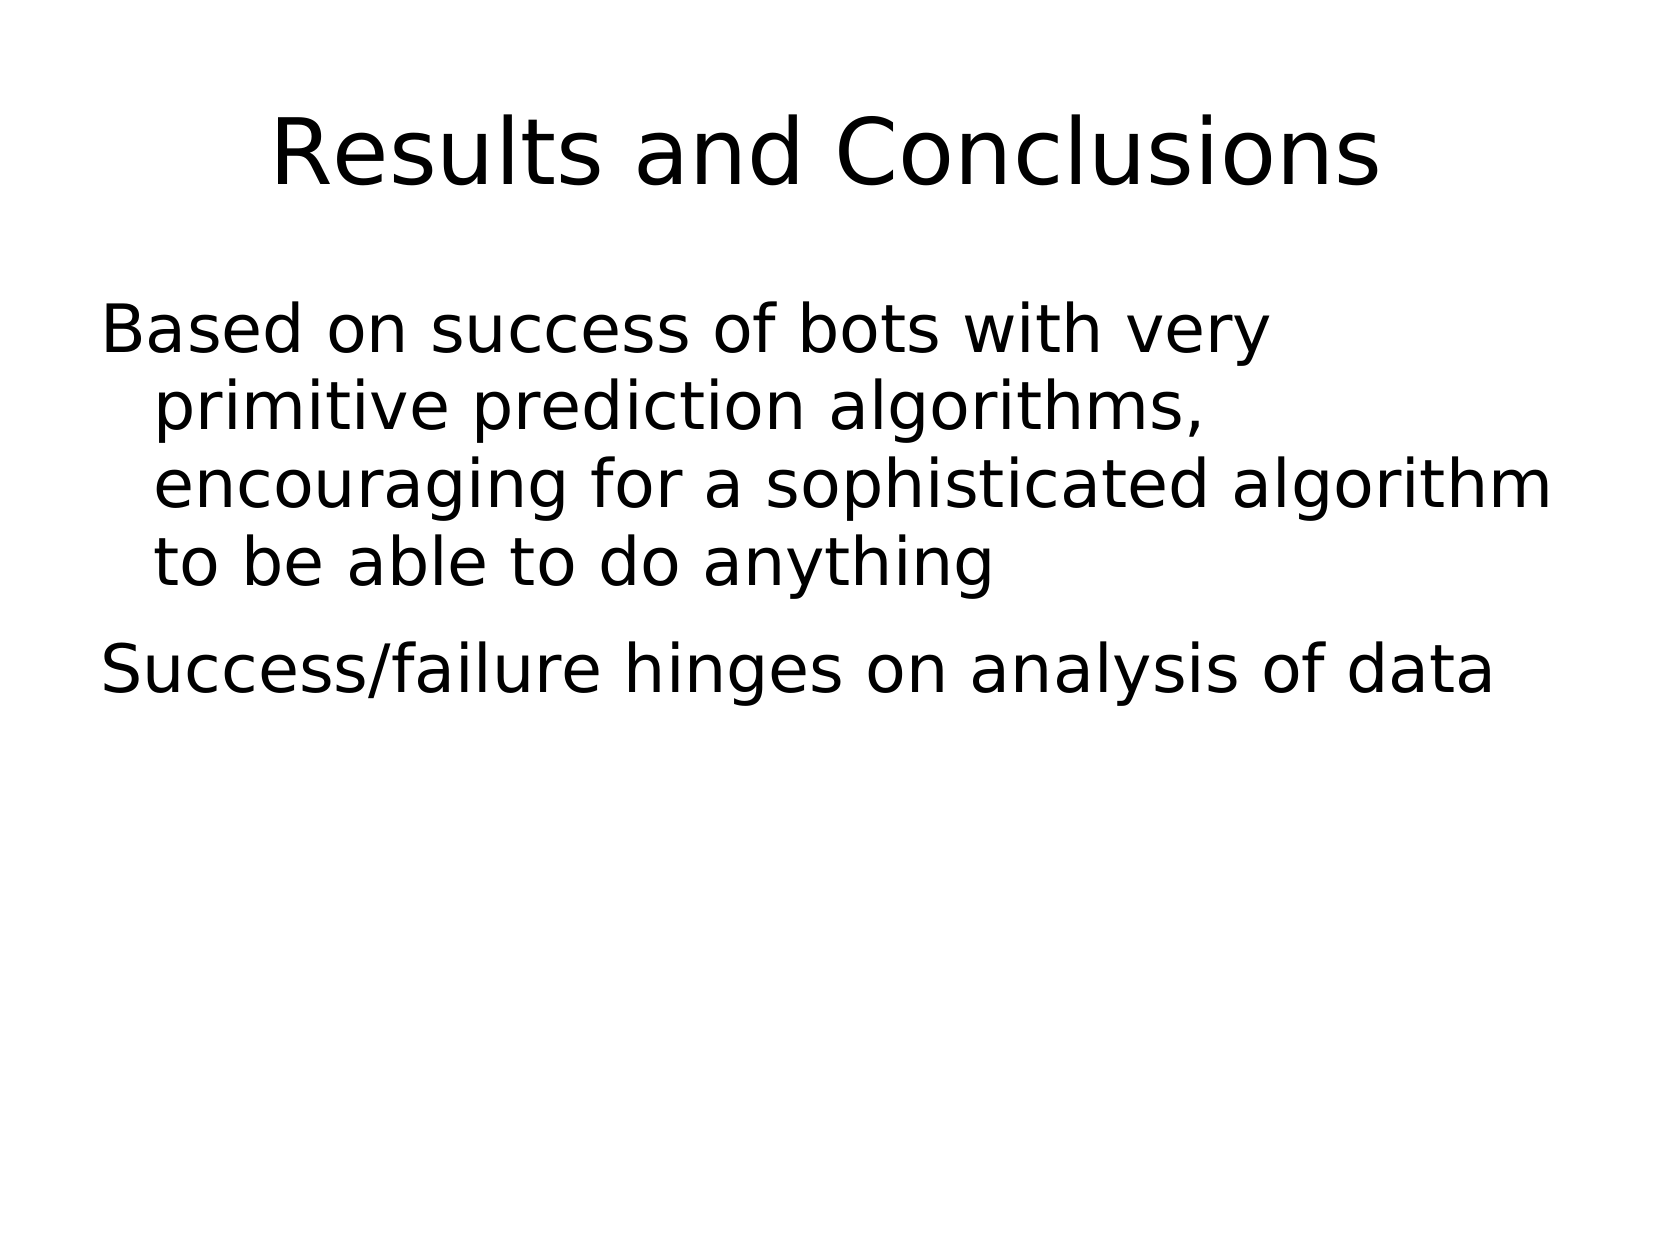

# Results and Conclusions
Based on success of bots with very primitive prediction algorithms, encouraging for a sophisticated algorithm to be able to do anything
Success/failure hinges on analysis of data